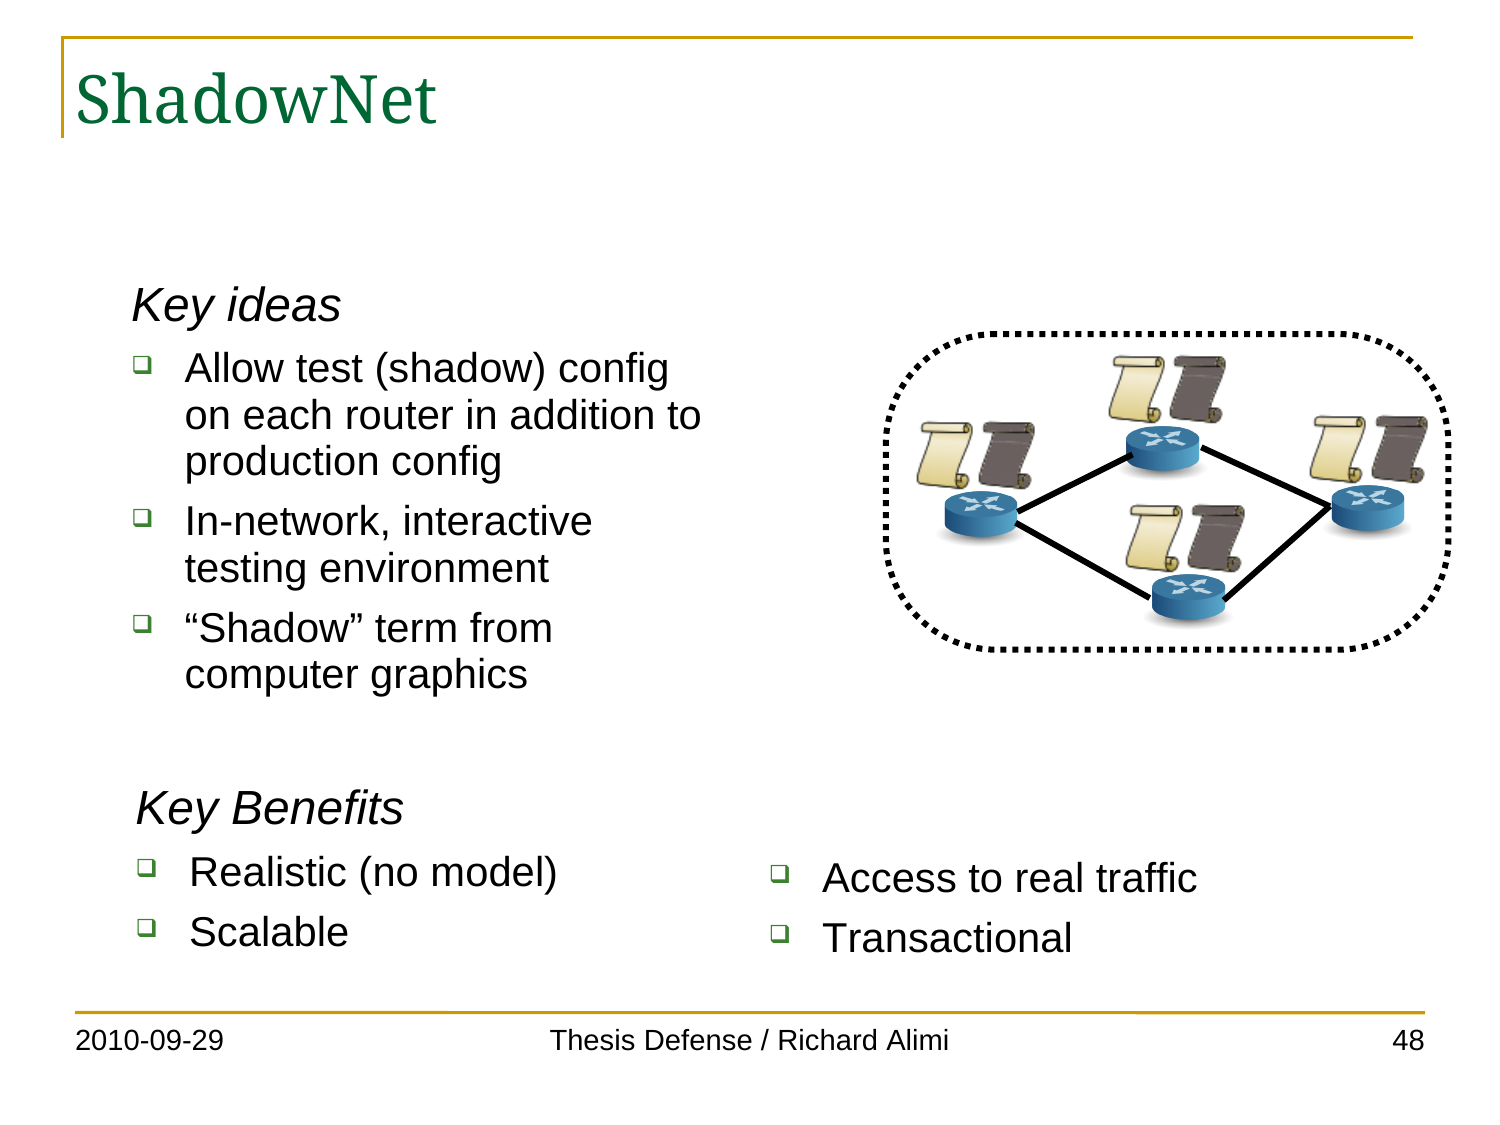

# ShadowNet
Key ideas
Allow test (shadow) config
on each router in addition to
production config
In-network, interactive
testing environment
“Shadow” term from
computer graphics
Key Benefits
Realistic (no model)
Scalable
Access to real traffic
Transactional
2010-09-29
Thesis Defense / Richard Alimi
48